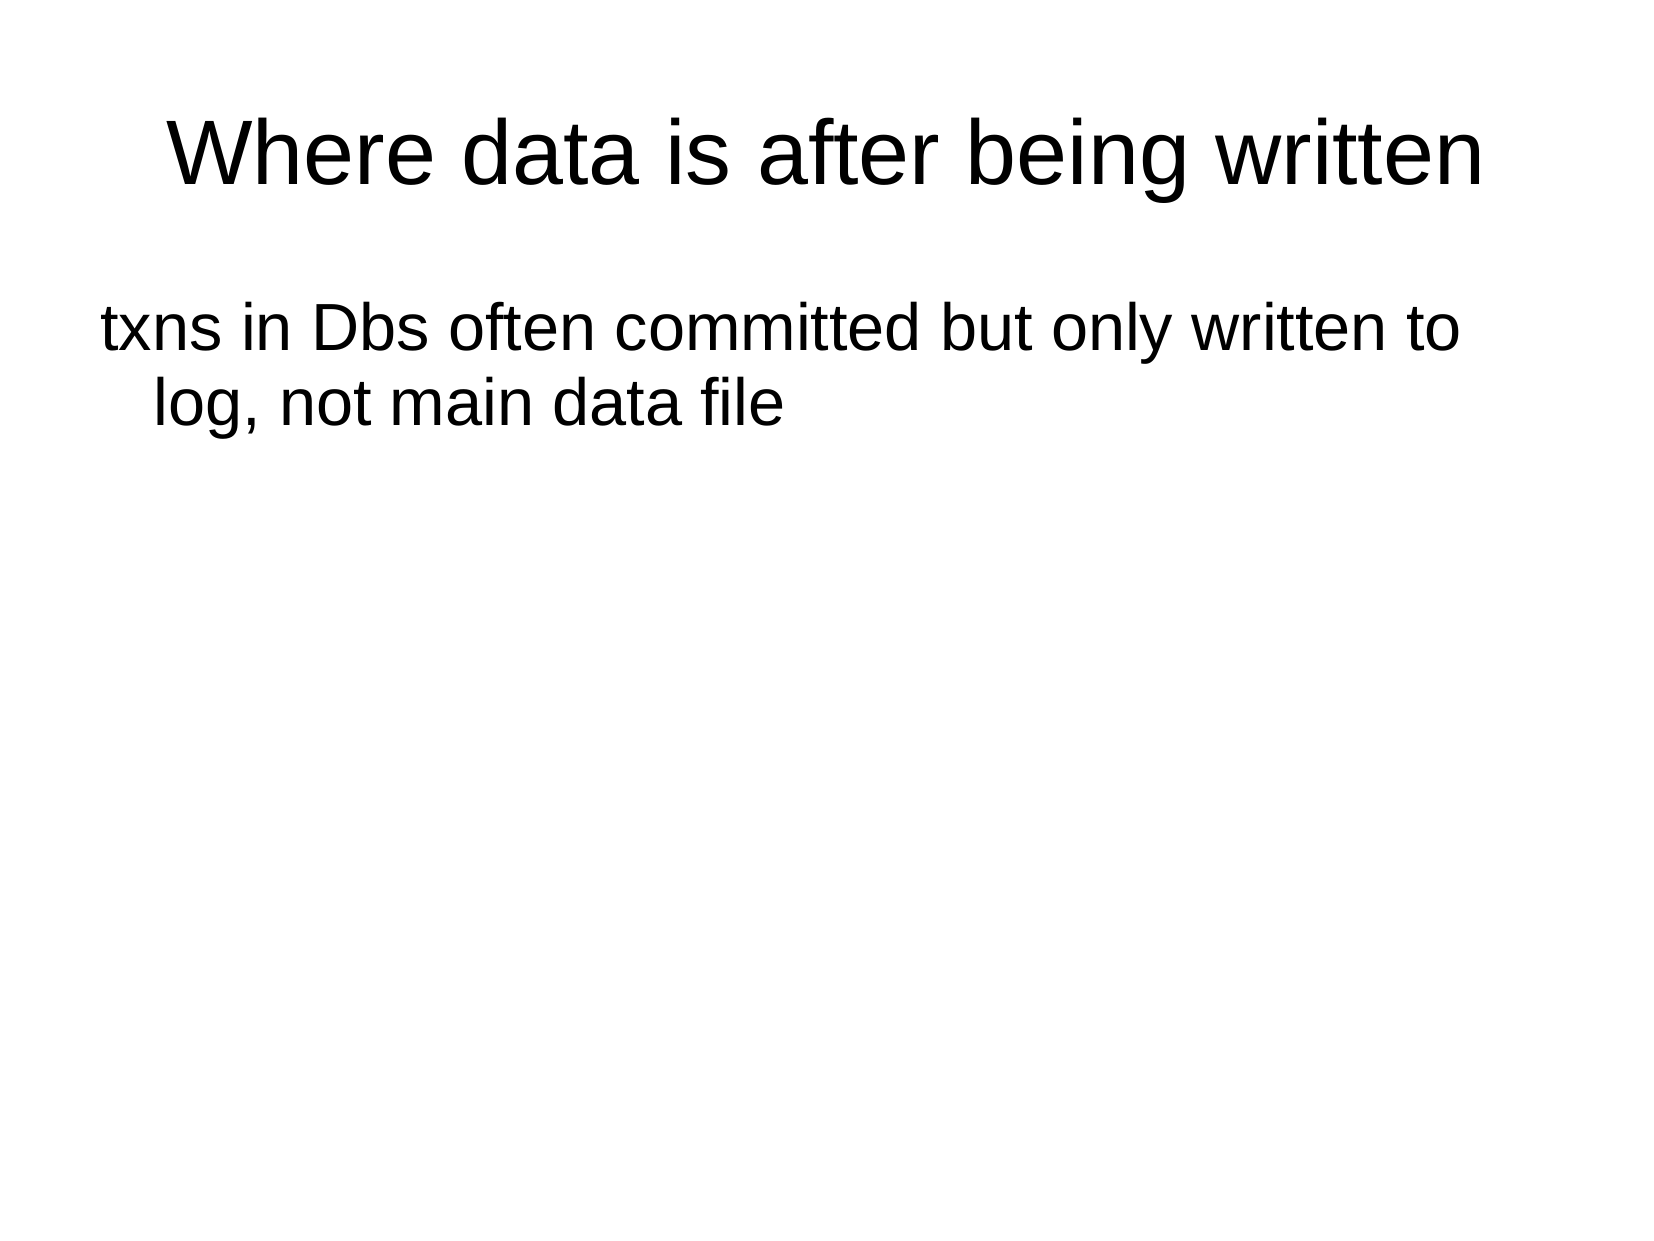

# Where data is after being written
txns in Dbs often committed but only written to log, not main data file